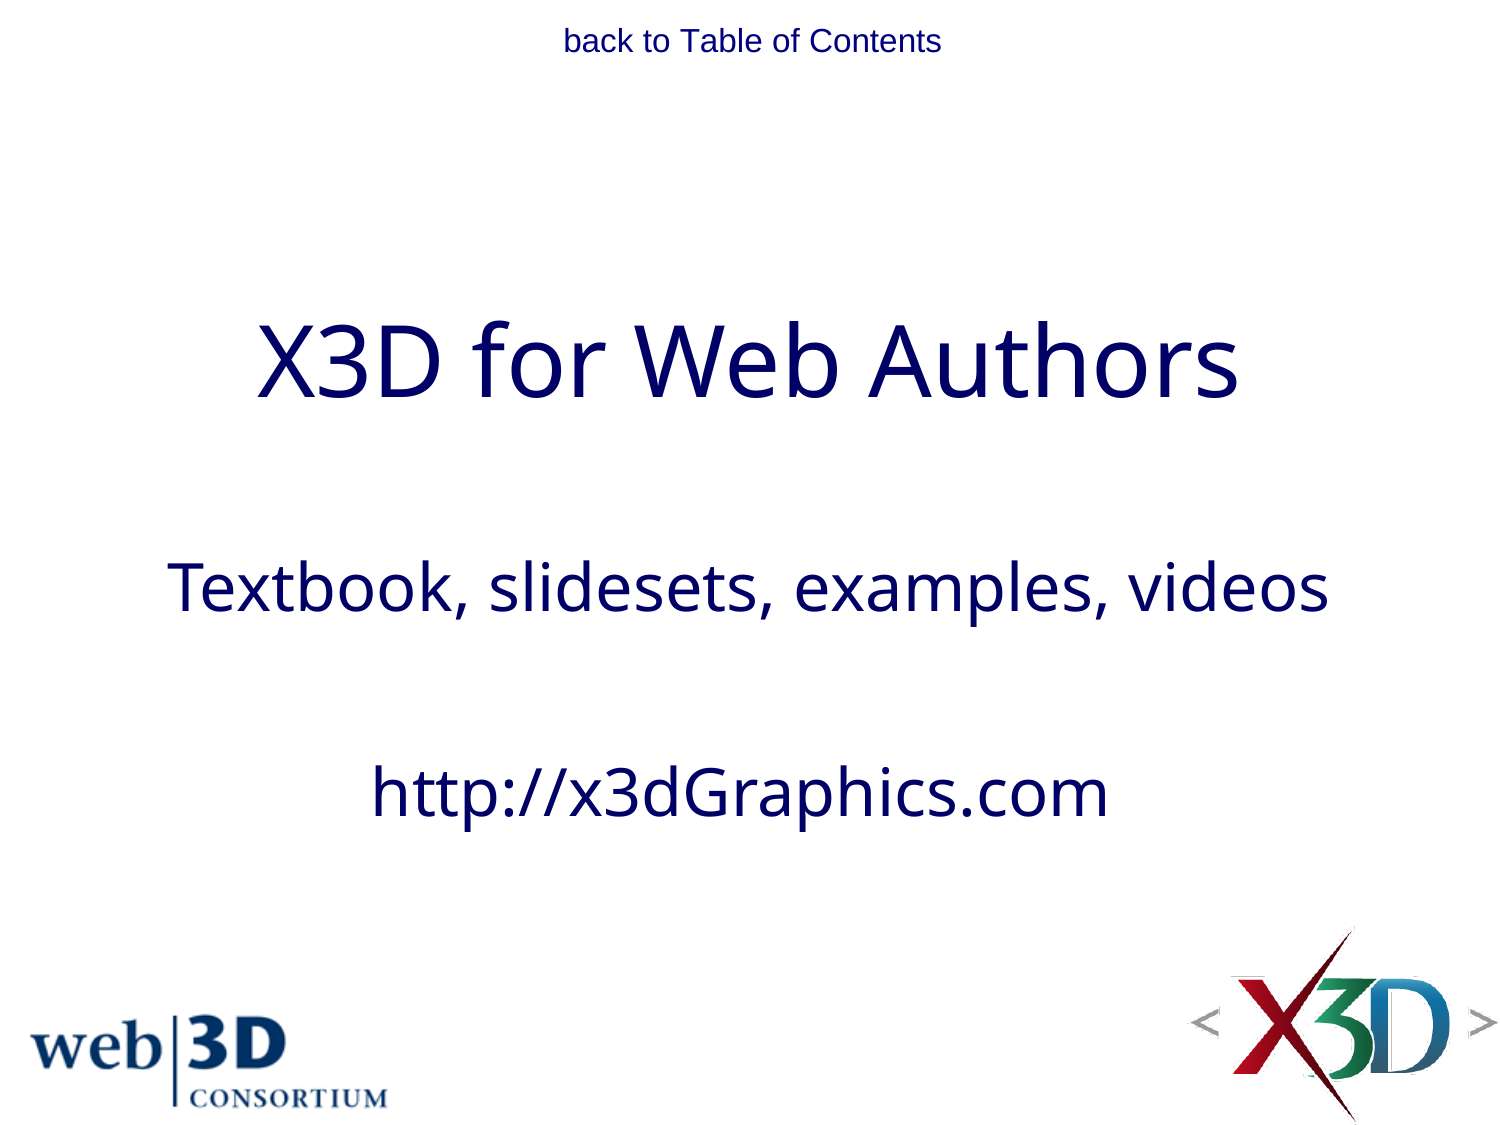

back to Table of Contents
# X3D for Web Authors Textbook, slidesets, examples, videos http://x3dGraphics.com